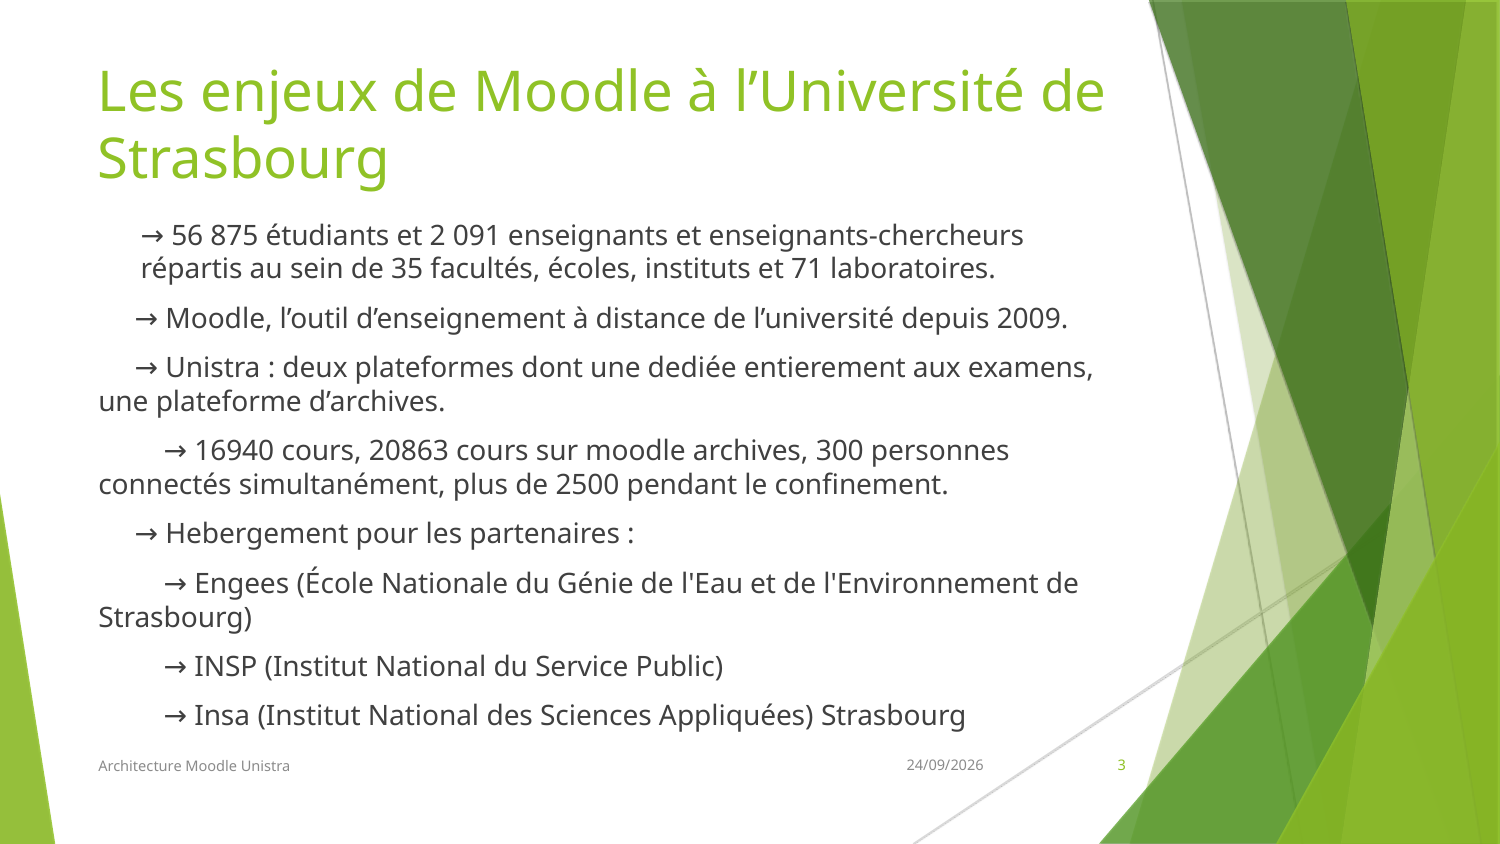

# Les enjeux de Moodle à l’Université de Strasbourg
→ 56 875 étudiants et 2 091 enseignants et enseignants-chercheurs répartis au sein de 35 facultés, écoles, instituts et 71 laboratoires.
 → Moodle, l’outil d’enseignement à distance de l’université depuis 2009.
 → Unistra : deux plateformes dont une dediée entierement aux examens, une plateforme d’archives.
 → 16940 cours, 20863 cours sur moodle archives, 300 personnes connectés simultanément, plus de 2500 pendant le confinement.
 → Hebergement pour les partenaires :
 → Engees (École Nationale du Génie de l'Eau et de l'Environnement de Strasbourg)
 → INSP (Institut National du Service Public)
 → Insa (Institut National des Sciences Appliquées) Strasbourg
Architecture Moodle Unistra